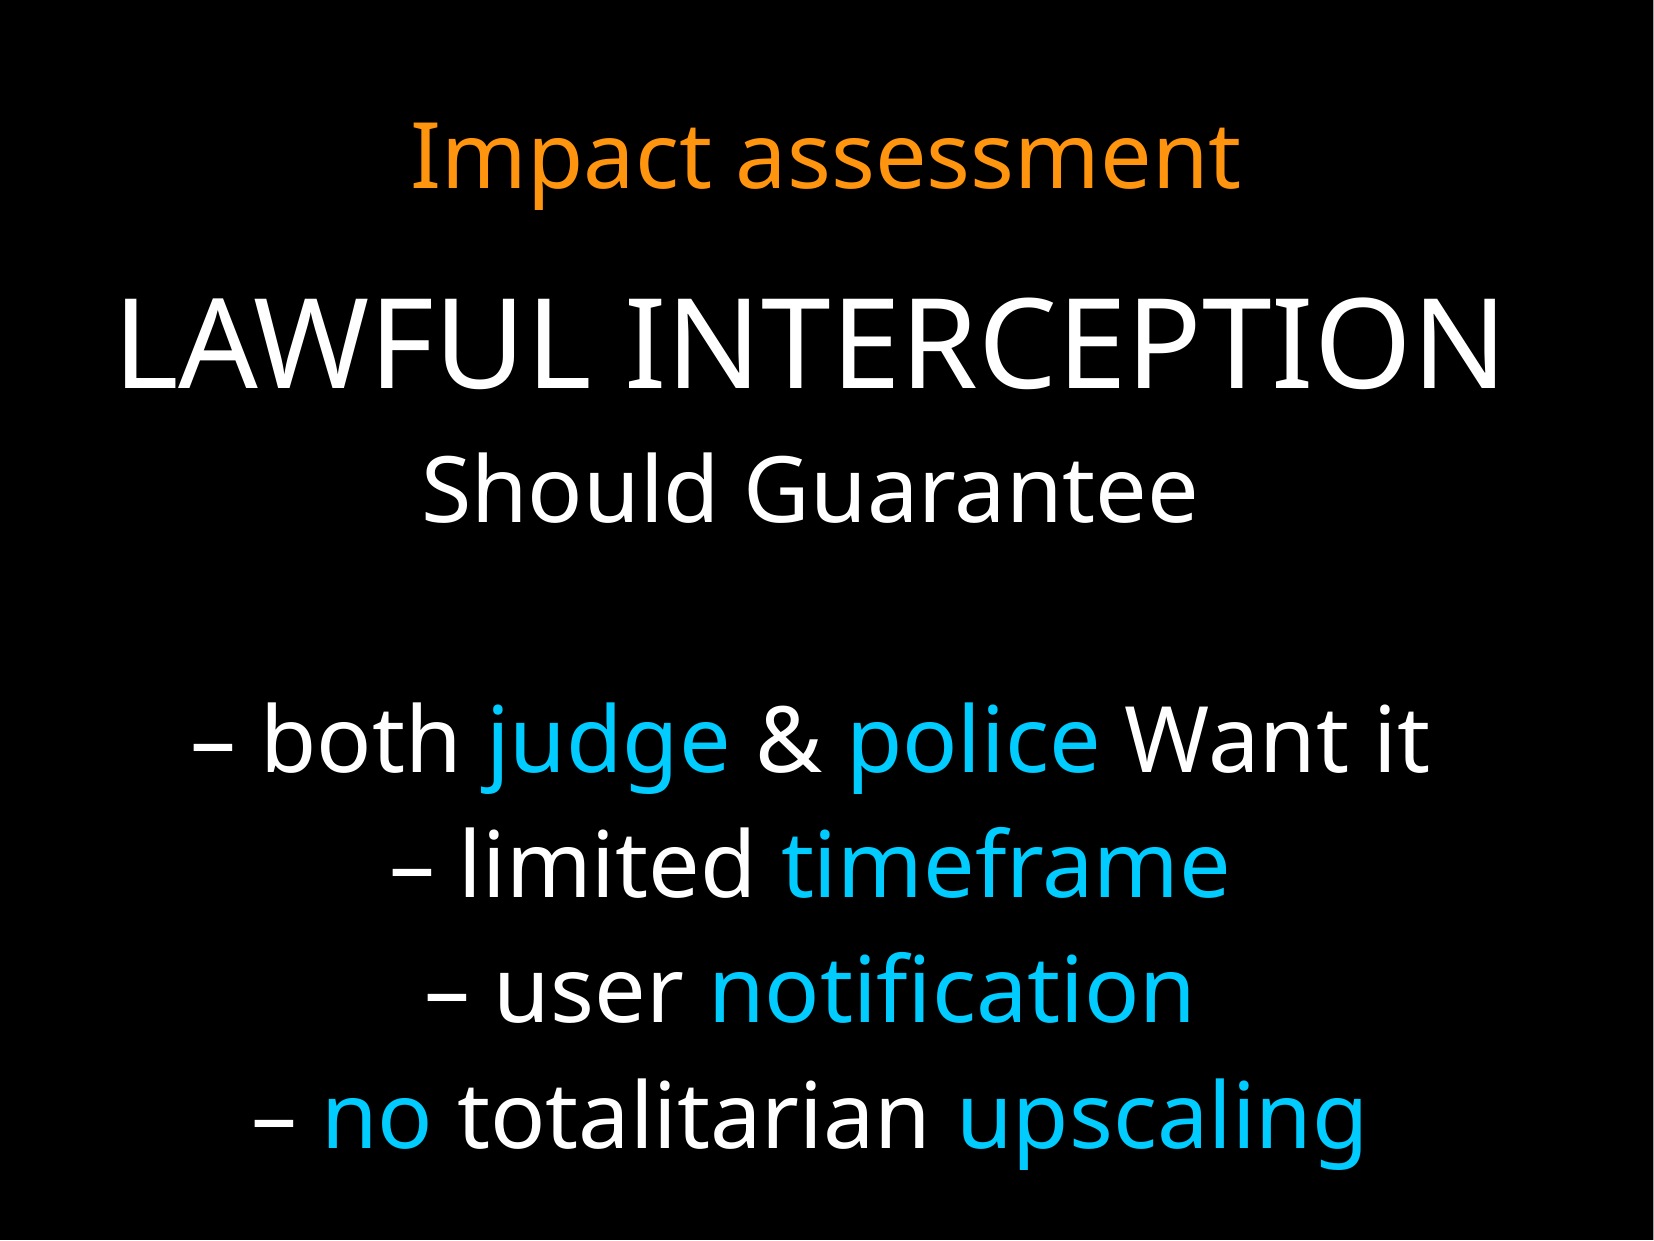

# Impact assessment
LAWFUL INTERCEPTION
Should Guarantee
– both judge & police Want it
– limited timeframe
– user notification
– no totalitarian upscaling